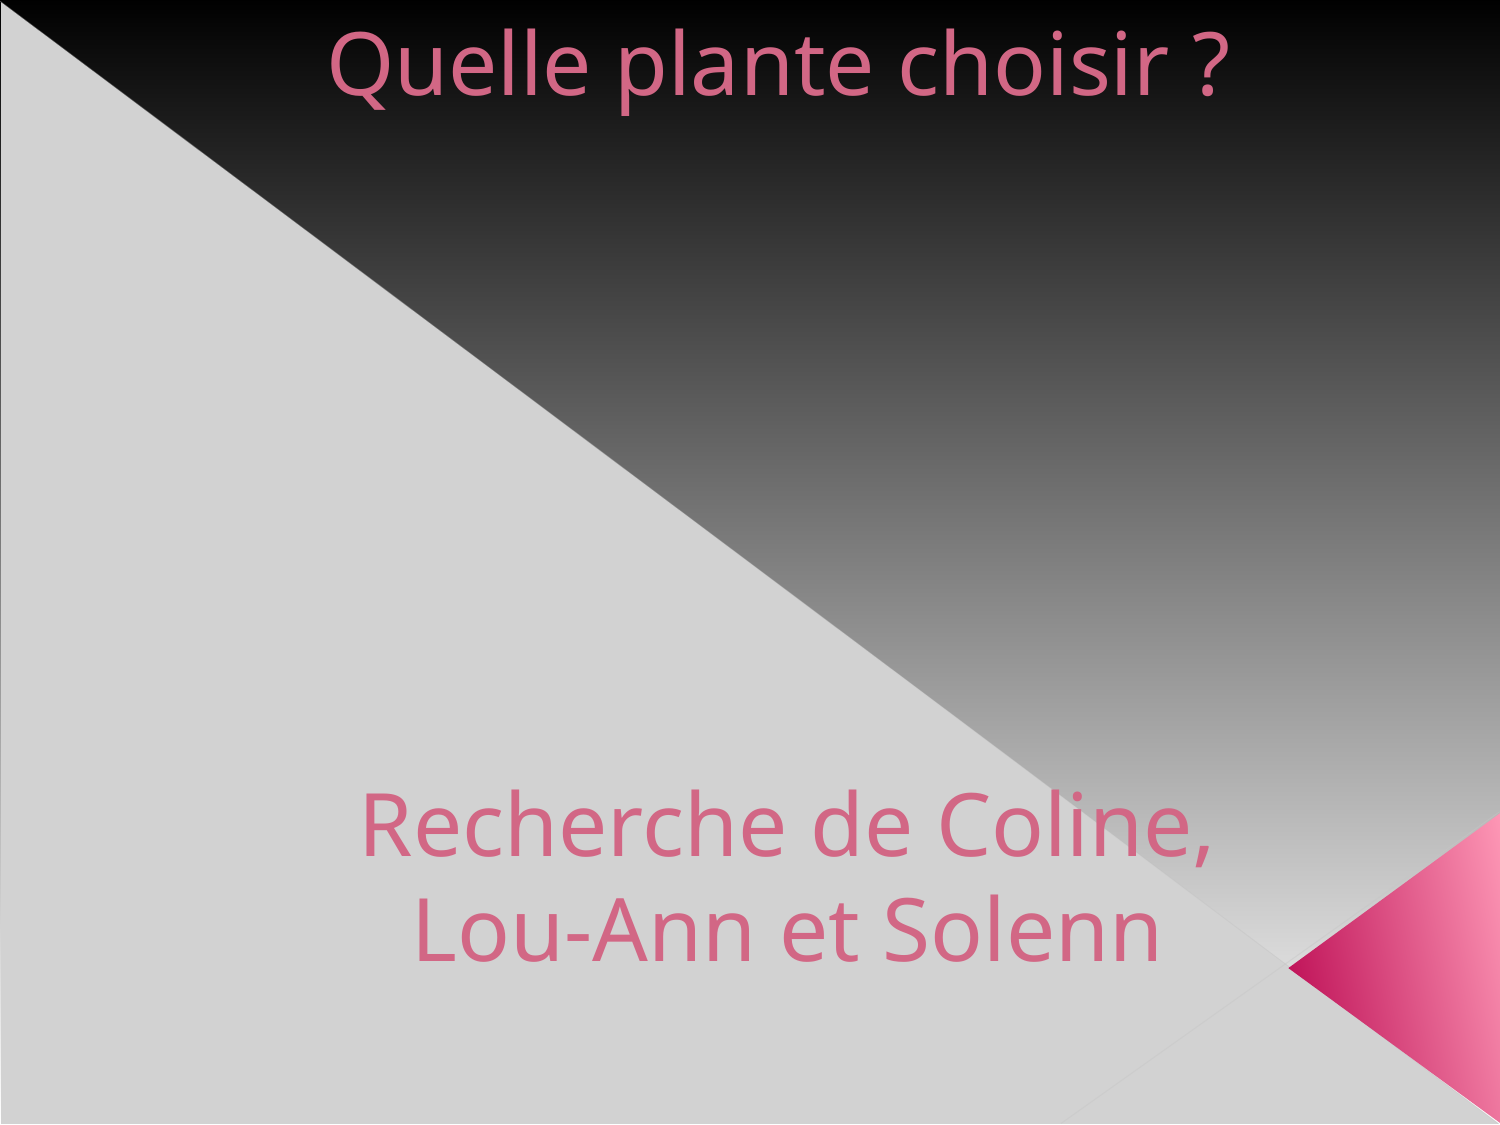

# Quelle plante choisir ?
Recherche de Coline, Lou-Ann et Solenn